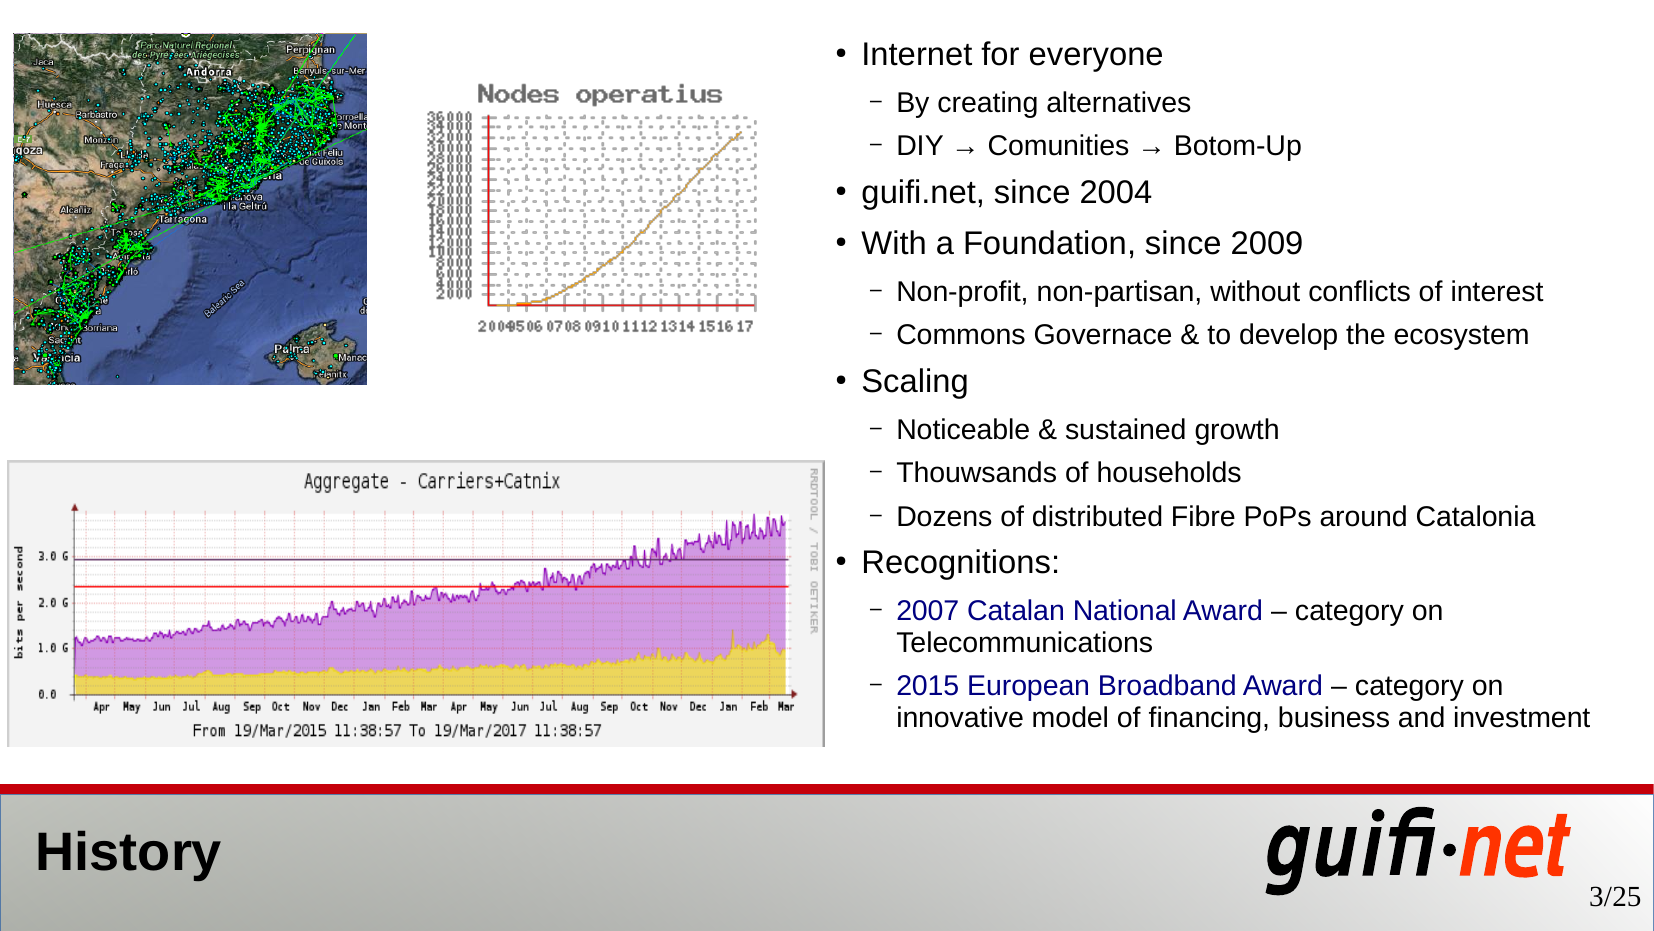

Internet for everyone
By creating alternatives
DIY → Comunities → Botom-Up
guifi.net, since 2004
With a Foundation, since 2009
Non-profit, non-partisan, without conflicts of interest
Commons Governace & to develop the ecosystem
Scaling
Noticeable & sustained growth
Thouwsands of households
Dozens of distributed Fibre PoPs around Catalonia
Recognitions:
2007 Catalan National Award – category on Telecommunications
2015 European Broadband Award – category on innovative model of financing, business and investment
# History